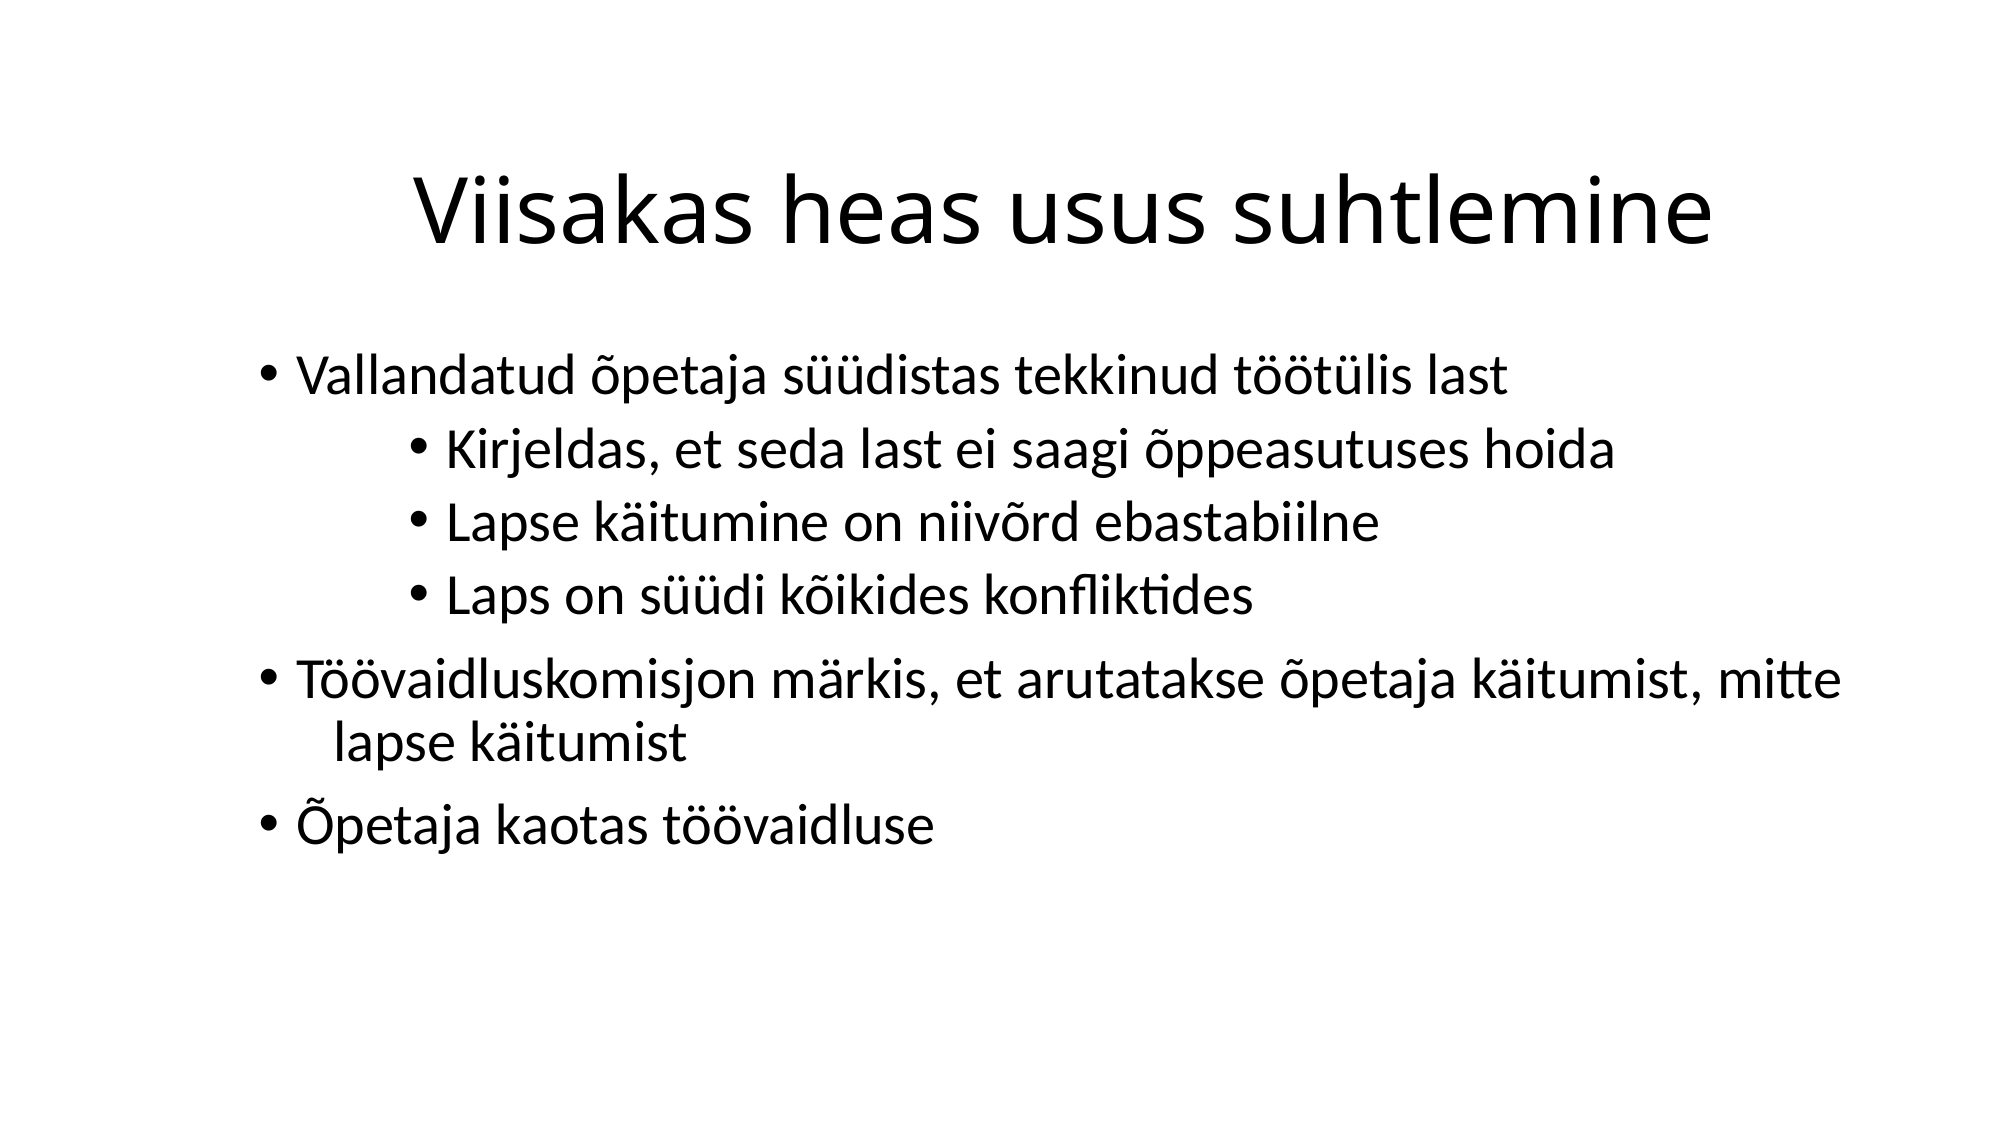

# Viisakas heas usus suhtlemine
Vallandatud õpetaja süüdistas tekkinud töötülis last
Kirjeldas, et seda last ei saagi õppeasutuses hoida
Lapse käitumine on niivõrd ebastabiilne
Laps on süüdi kõikides konfliktides
Töövaidluskomisjon märkis, et arutatakse õpetaja käitumist, mitte lapse käitumist
Õpetaja kaotas töövaidluse